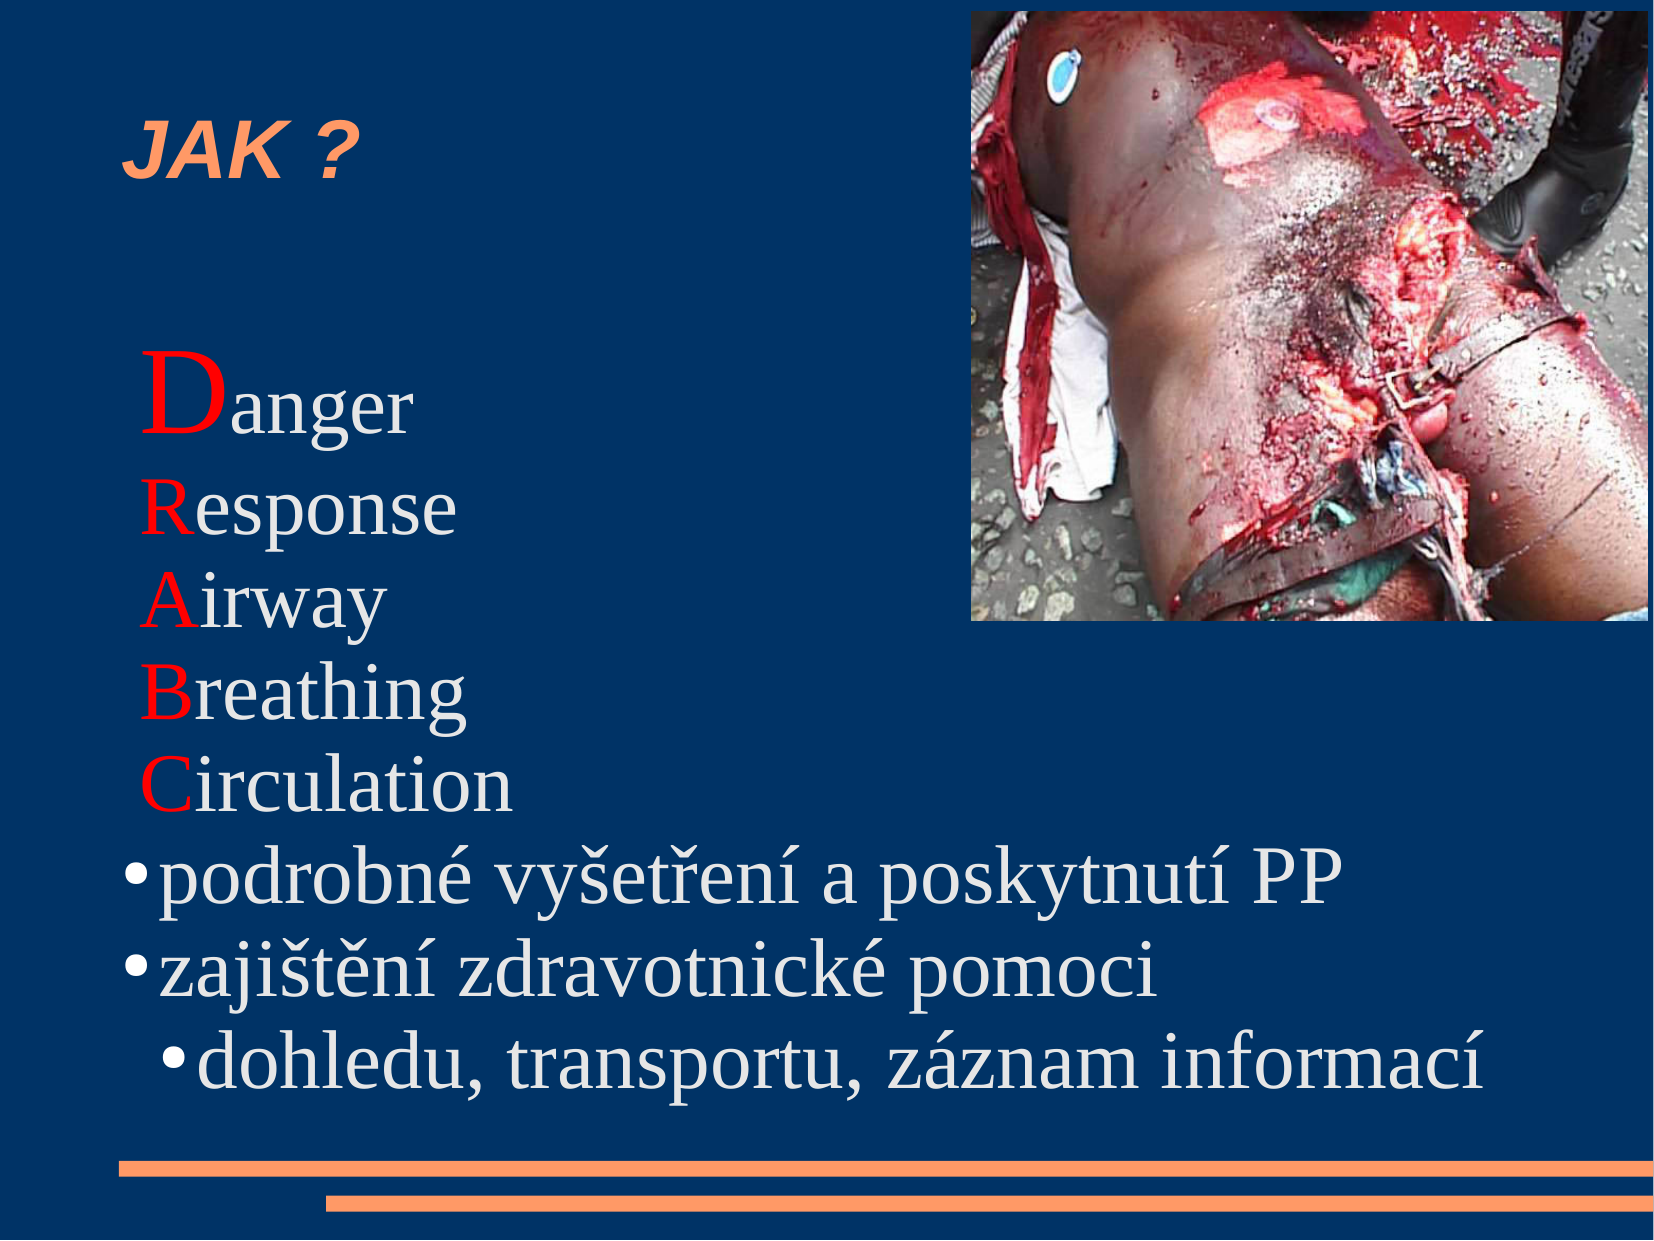

# JAK ?
Danger
Response
Airway
Breathing
Circulation
podrobné vyšetření a poskytnutí PP
zajištění zdravotnické pomoci
dohledu, transportu, záznam informací